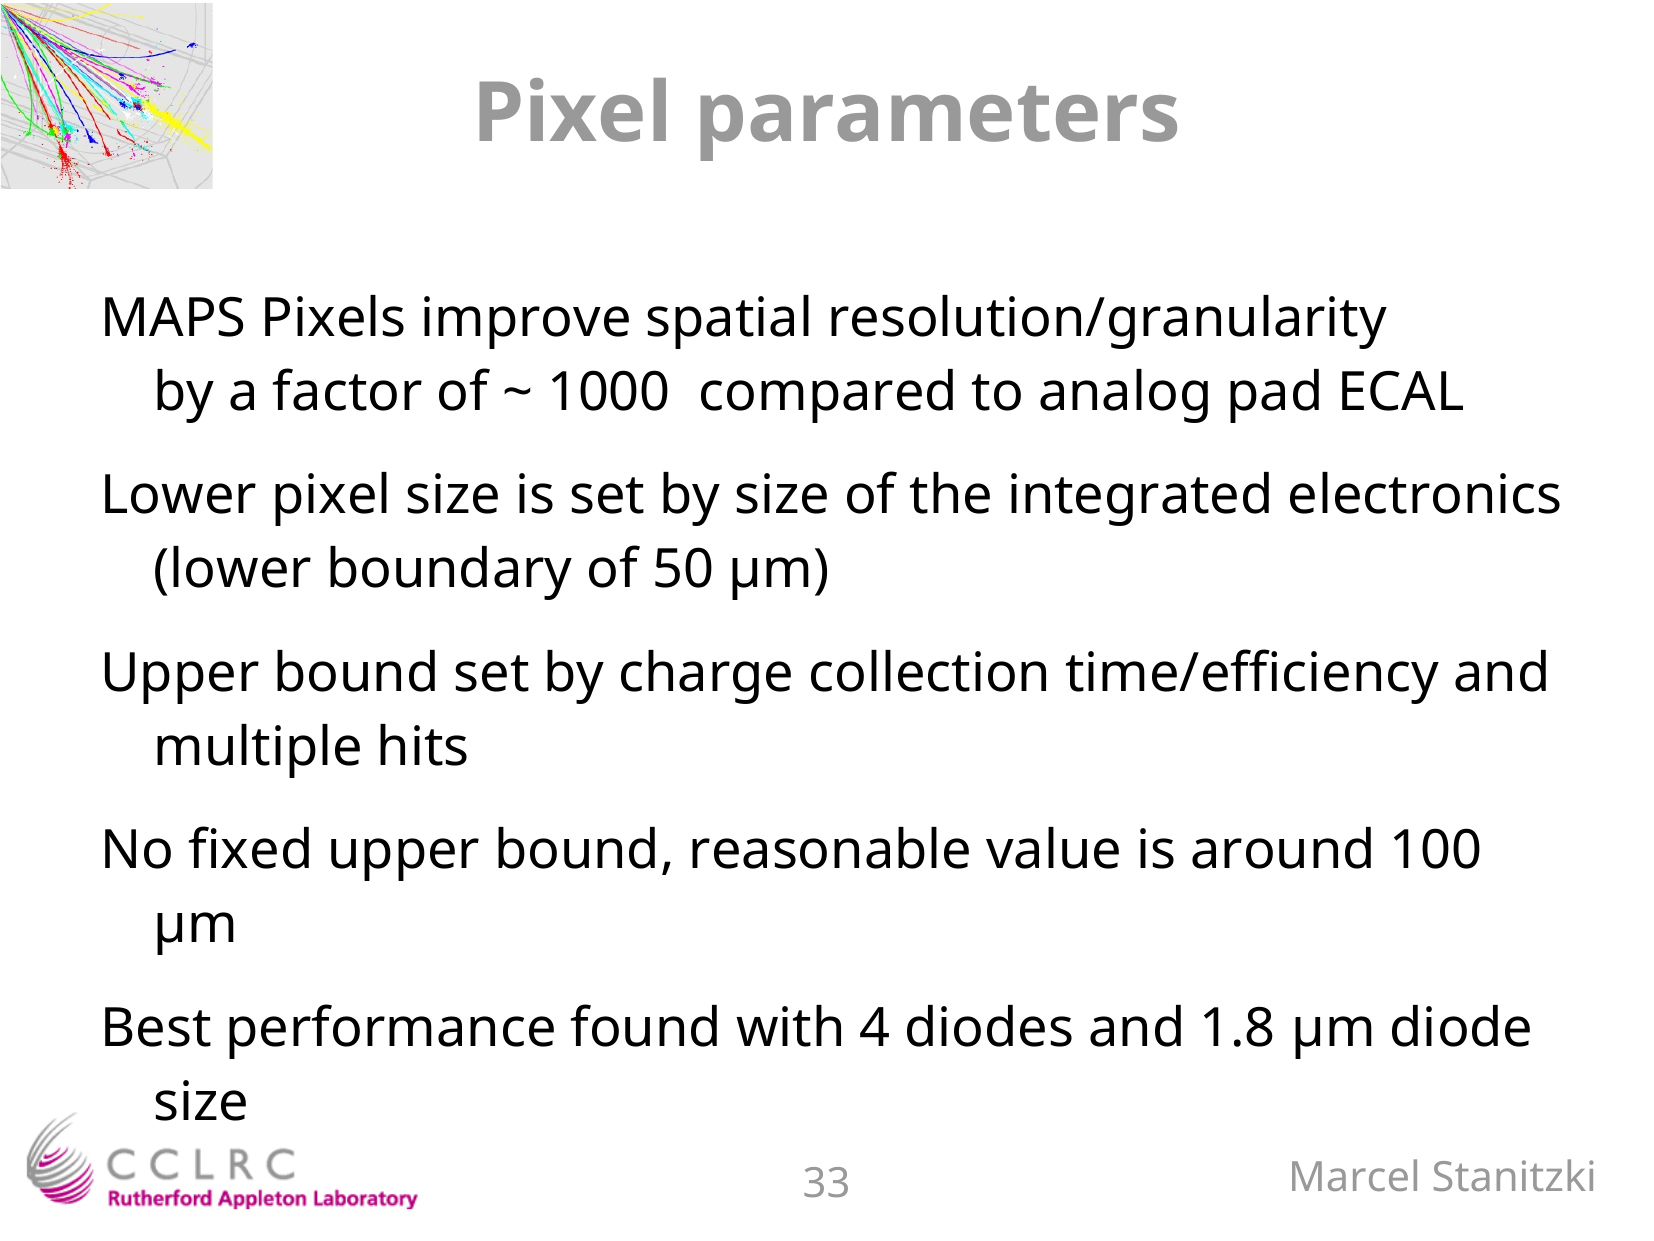

# Pixel parameters
MAPS Pixels improve spatial resolution/granularity
by a factor of ~ 1000 compared to analog pad ECAL
Lower pixel size is set by size of the integrated electronics (lower boundary of 50 µm)
Upper bound set by charge collection time/efficiency and multiple hits
No fixed upper bound, reasonable value is around 100 µm
Best performance found with 4 diodes and 1.8 µm diode size